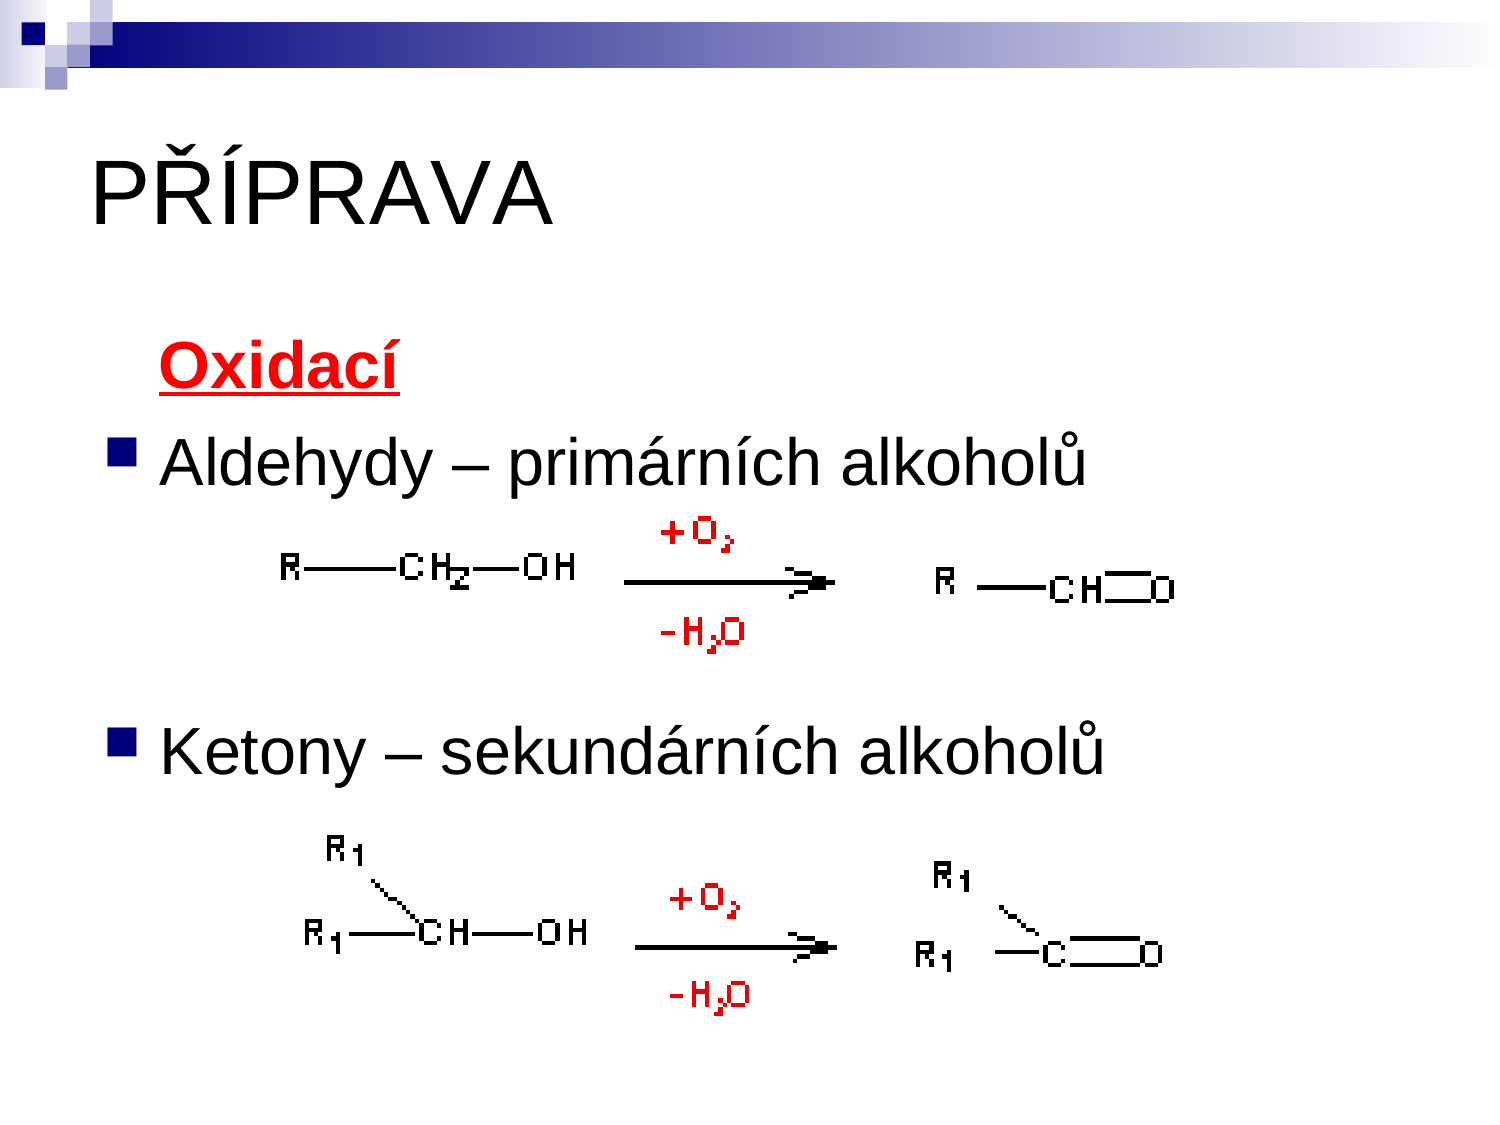

# PŘÍPRAVA
 Oxidací
Aldehydy – primárních alkoholů
Ketony – sekundárních alkoholů